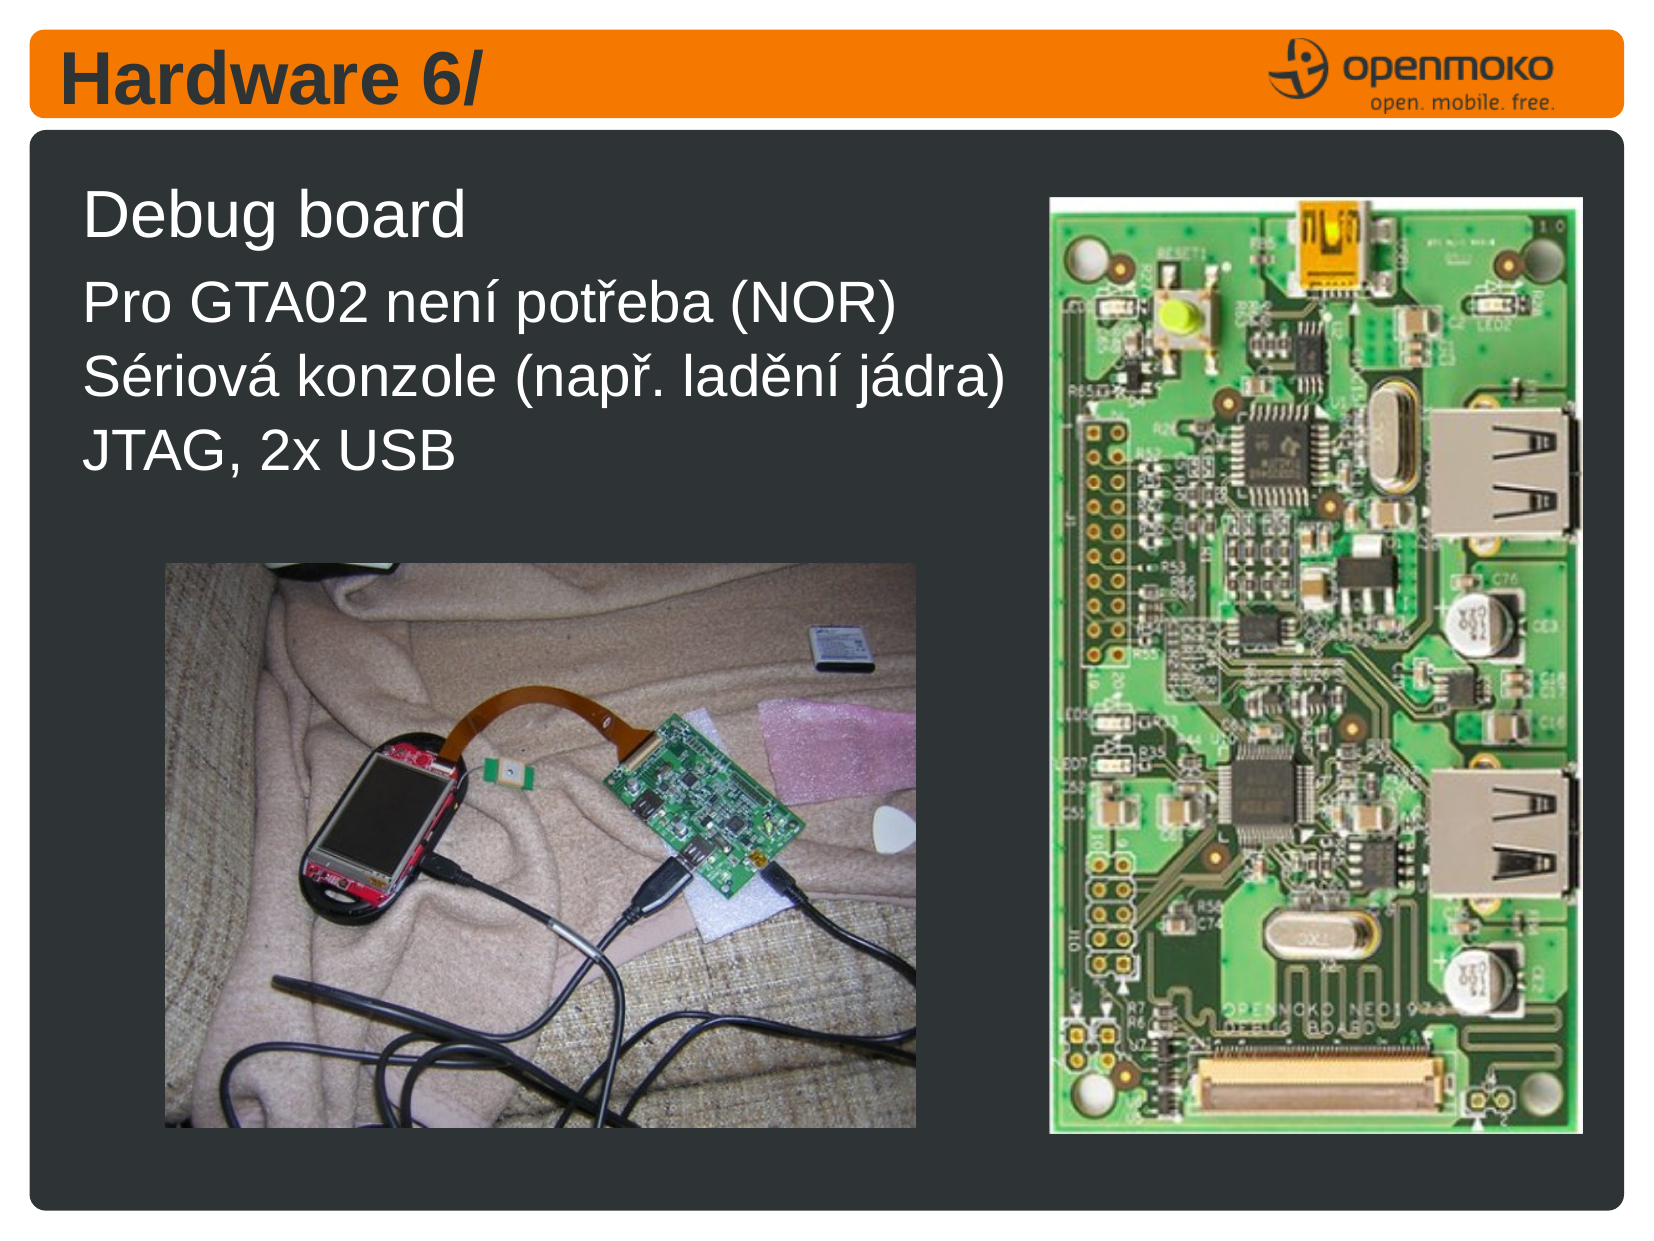

# Hardware 6/
Debug board
Pro GTA02 není potřeba (NOR)
Sériová konzole (např. ladění jádra)
JTAG, 2x USB